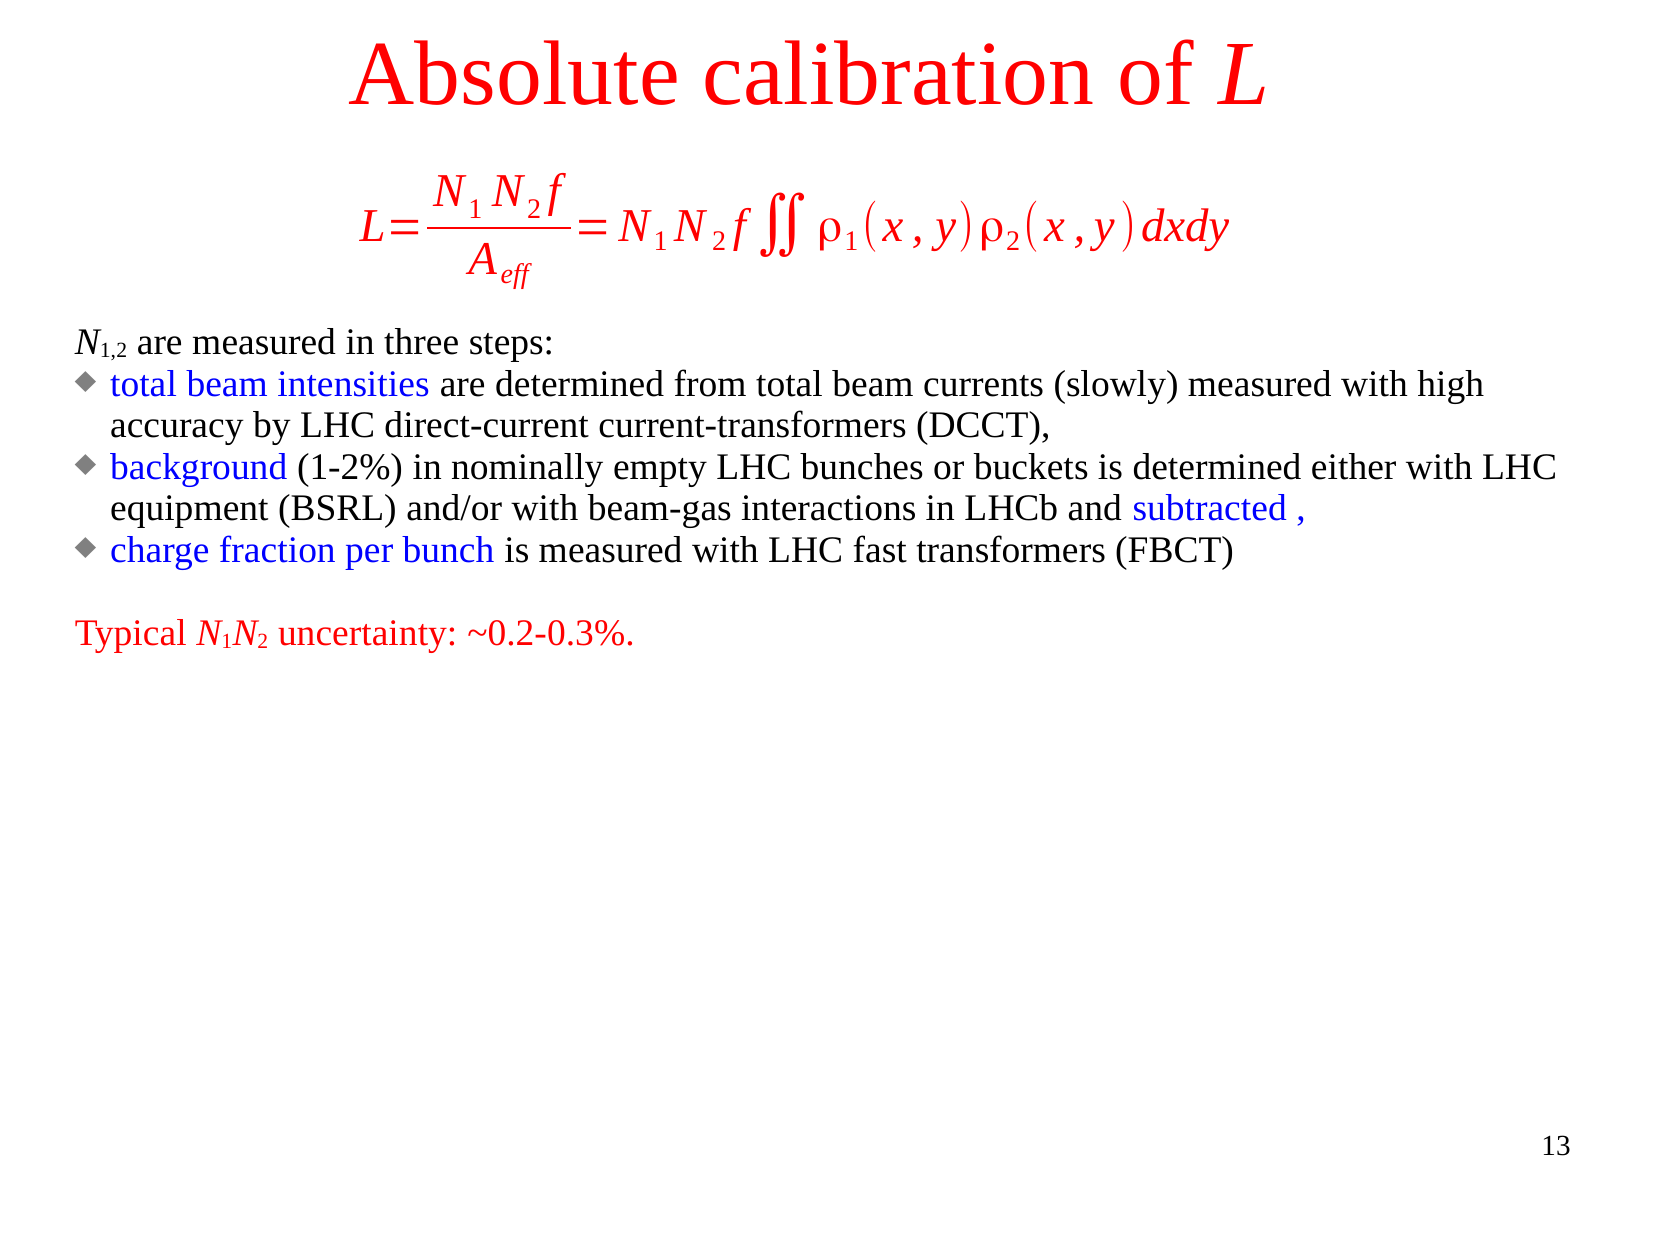

Absolute calibration of L
N1,2 are measured in three steps:
total beam intensities are determined from total beam currents (slowly) measured with high accuracy by LHC direct-current current-transformers (DCCT),
background (1-2%) in nominally empty LHC bunches or buckets is determined either with LHC equipment (BSRL) and/or with beam-gas interactions in LHCb and subtracted ,
charge fraction per bunch is measured with LHC fast transformers (FBCT)
Typical N1N2 uncertainty: ~0.2-0.3%.
13